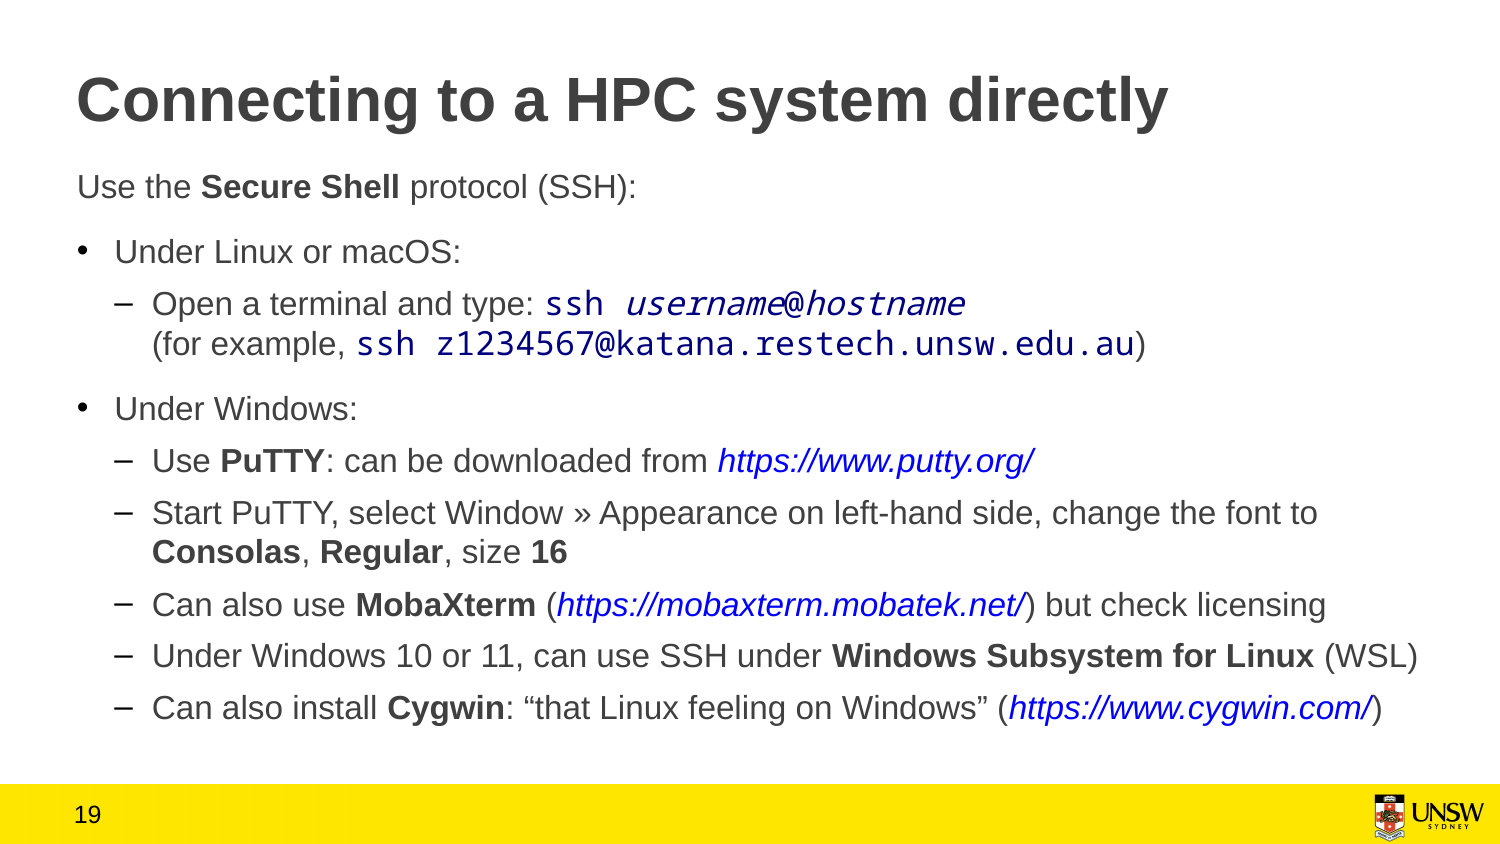

# Connecting to a HPC system directly
Use the Secure Shell protocol (SSH):
Under Linux or macOS:
Open a terminal and type: ssh username@hostname
(for example, ssh z1234567@katana.restech.unsw.edu.au)
Under Windows:
Use PuTTY: can be downloaded from https://www.putty.org/
Start PuTTY, select Window » Appearance on left-hand side, change the font to Consolas, Regular, size 16
Can also use MobaXterm (https://mobaxterm.mobatek.net/) but check licensing
Under Windows 10 or 11, can use SSH under Windows Subsystem for Linux (WSL)
Can also install Cygwin: “that Linux feeling on Windows” (https://www.cygwin.com/)